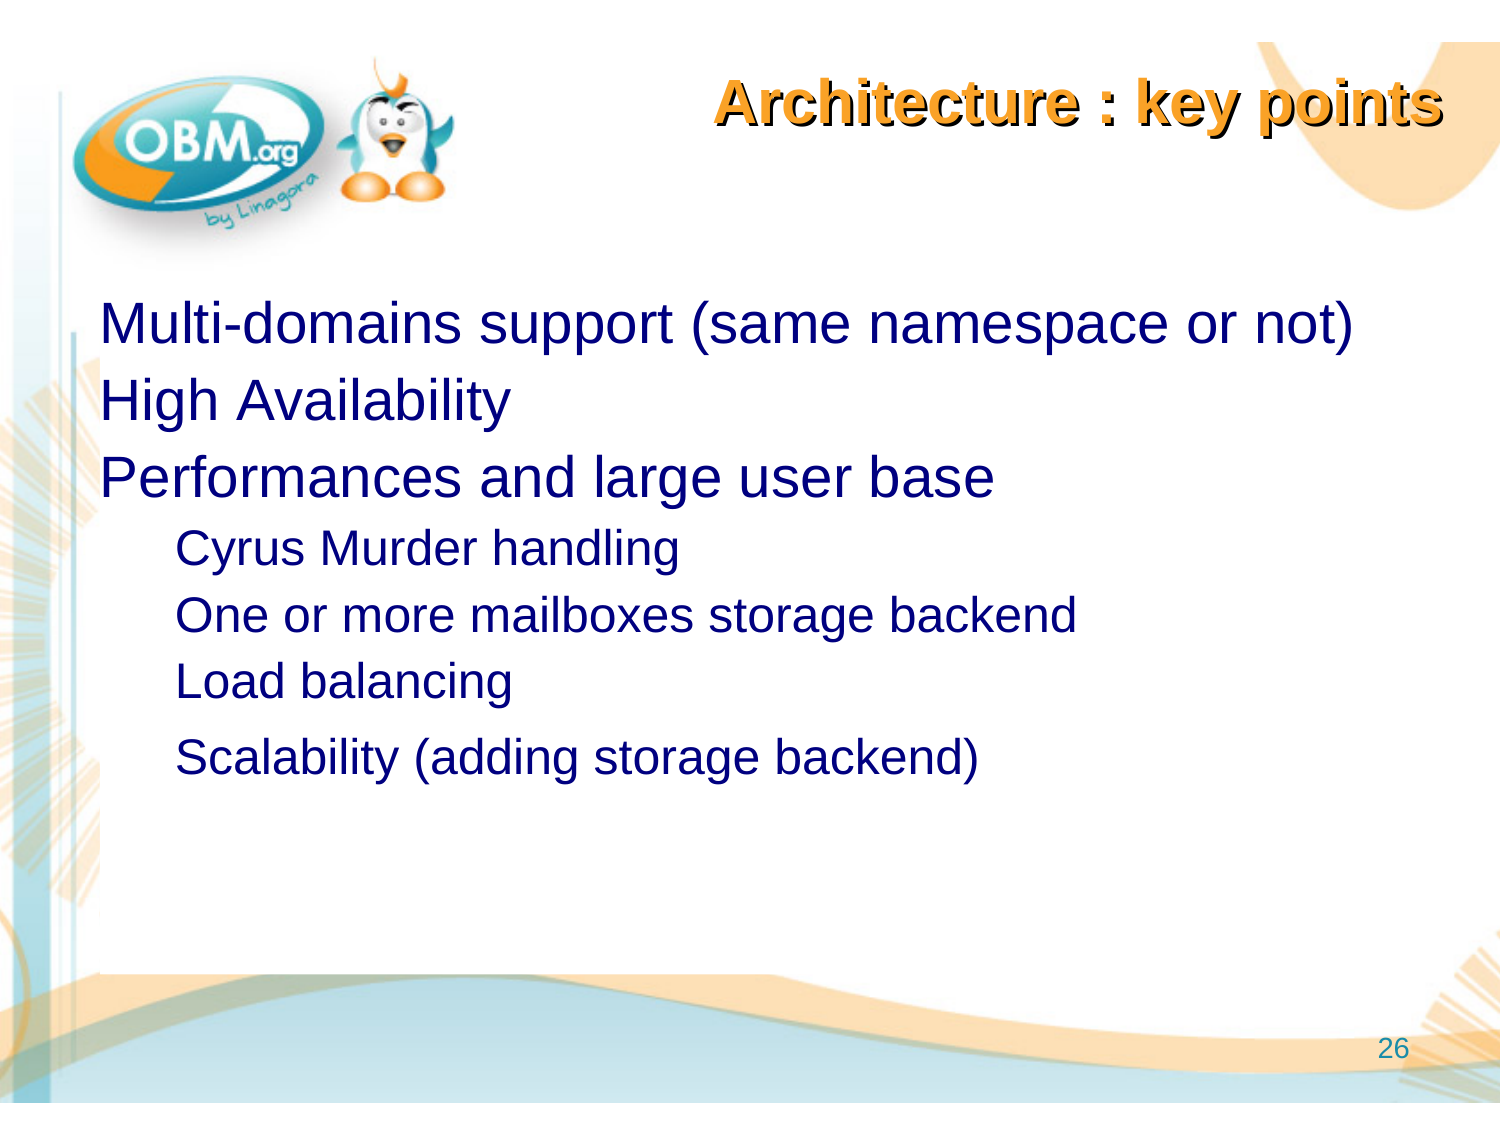

Architecture : key points
# Multi-domains support (same namespace or not)
High Availability
Performances and large user base
Cyrus Murder handling
One or more mailboxes storage backend
Load balancing
Scalability (adding storage backend)‏
26